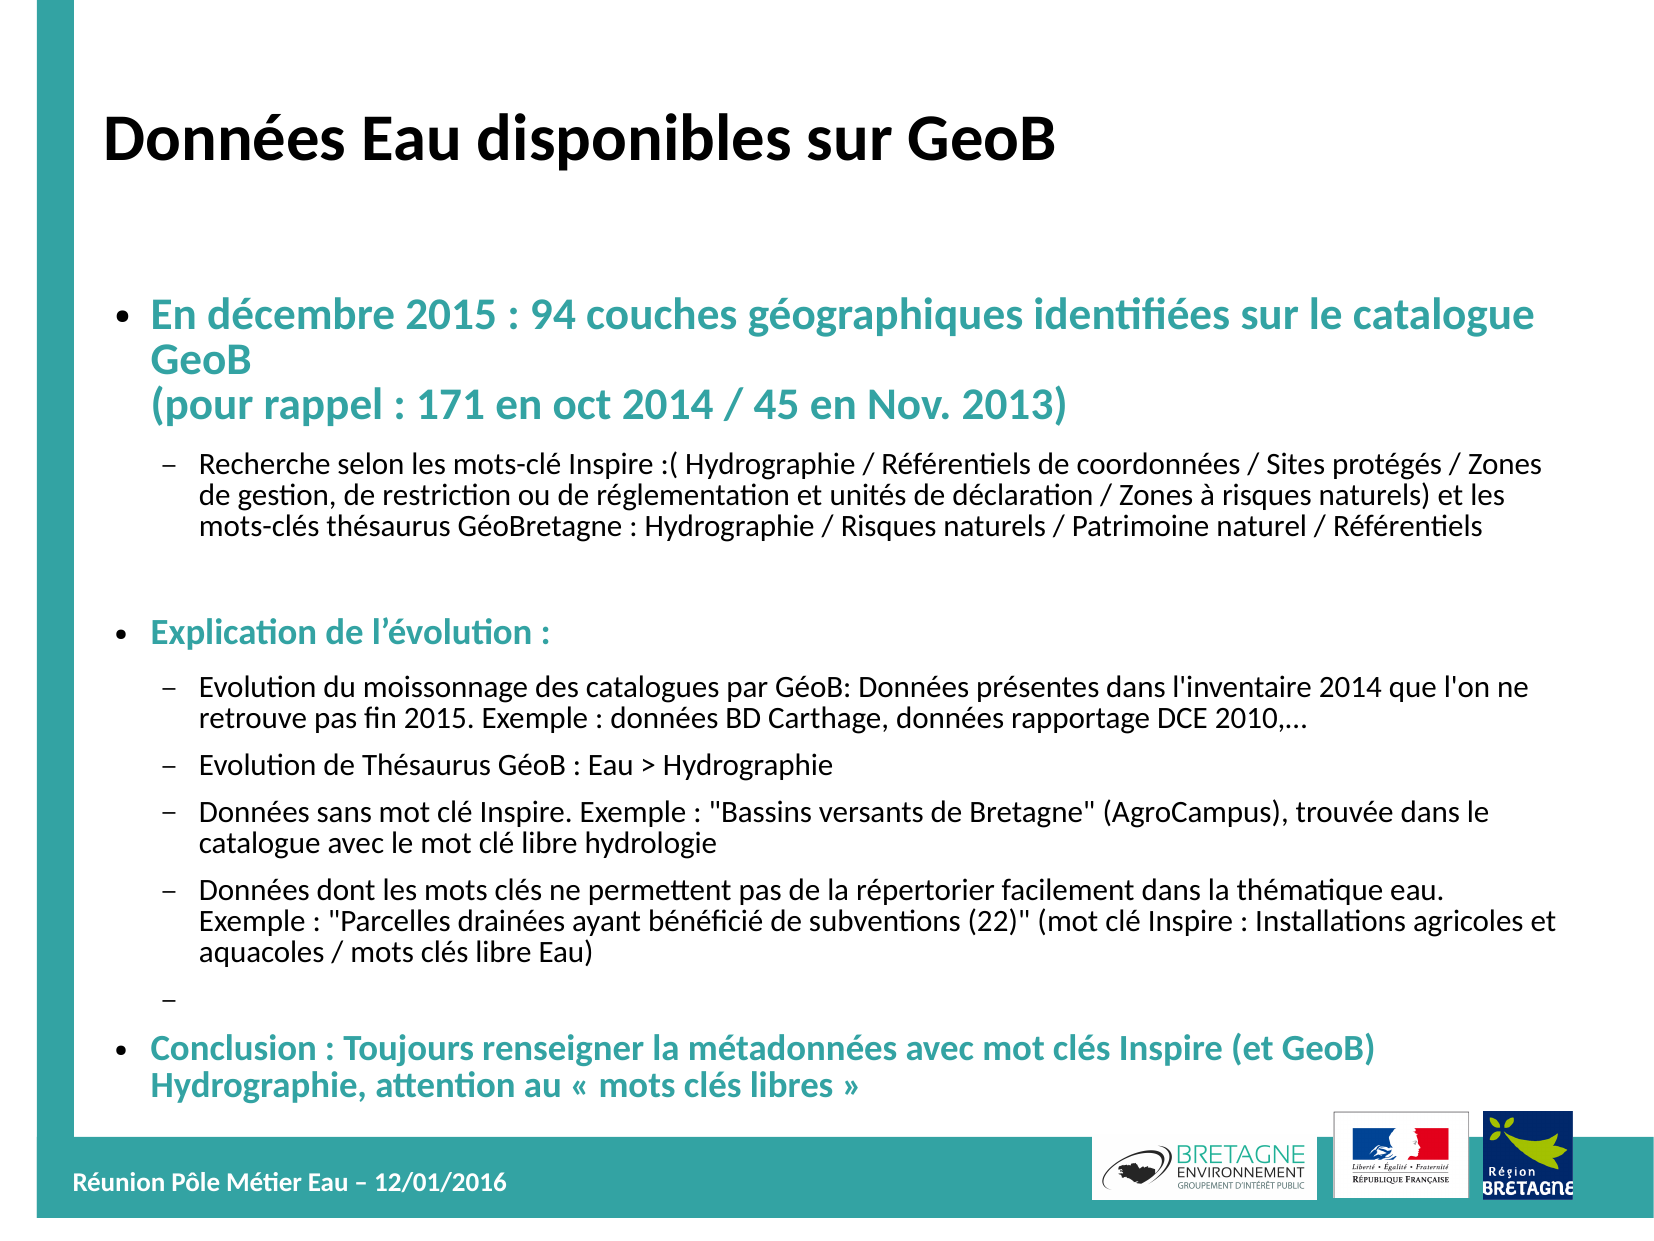

# Données Eau disponibles sur GeoB
En décembre 2015 : 94 couches géographiques identifiées sur le catalogue GeoB
(pour rappel : 171 en oct 2014 / 45 en Nov. 2013)
Recherche selon les mots-clé Inspire :( Hydrographie / Référentiels de coordonnées / Sites protégés / Zones de gestion, de restriction ou de réglementation et unités de déclaration / Zones à risques naturels) et les mots-clés thésaurus GéoBretagne : Hydrographie / Risques naturels / Patrimoine naturel / Référentiels
Explication de l’évolution :
Evolution du moissonnage des catalogues par GéoB: Données présentes dans l'inventaire 2014 que l'on ne retrouve pas fin 2015. Exemple : données BD Carthage, données rapportage DCE 2010,…
Evolution de Thésaurus GéoB : Eau > Hydrographie
Données sans mot clé Inspire. Exemple : "Bassins versants de Bretagne" (AgroCampus), trouvée dans le catalogue avec le mot clé libre hydrologie
Données dont les mots clés ne permettent pas de la répertorier facilement dans la thématique eau. Exemple : "Parcelles drainées ayant bénéficié de subventions (22)" (mot clé Inspire : Installations agricoles et aquacoles / mots clés libre Eau)
Conclusion : Toujours renseigner la métadonnées avec mot clés Inspire (et GeoB) Hydrographie, attention au « mots clés libres »